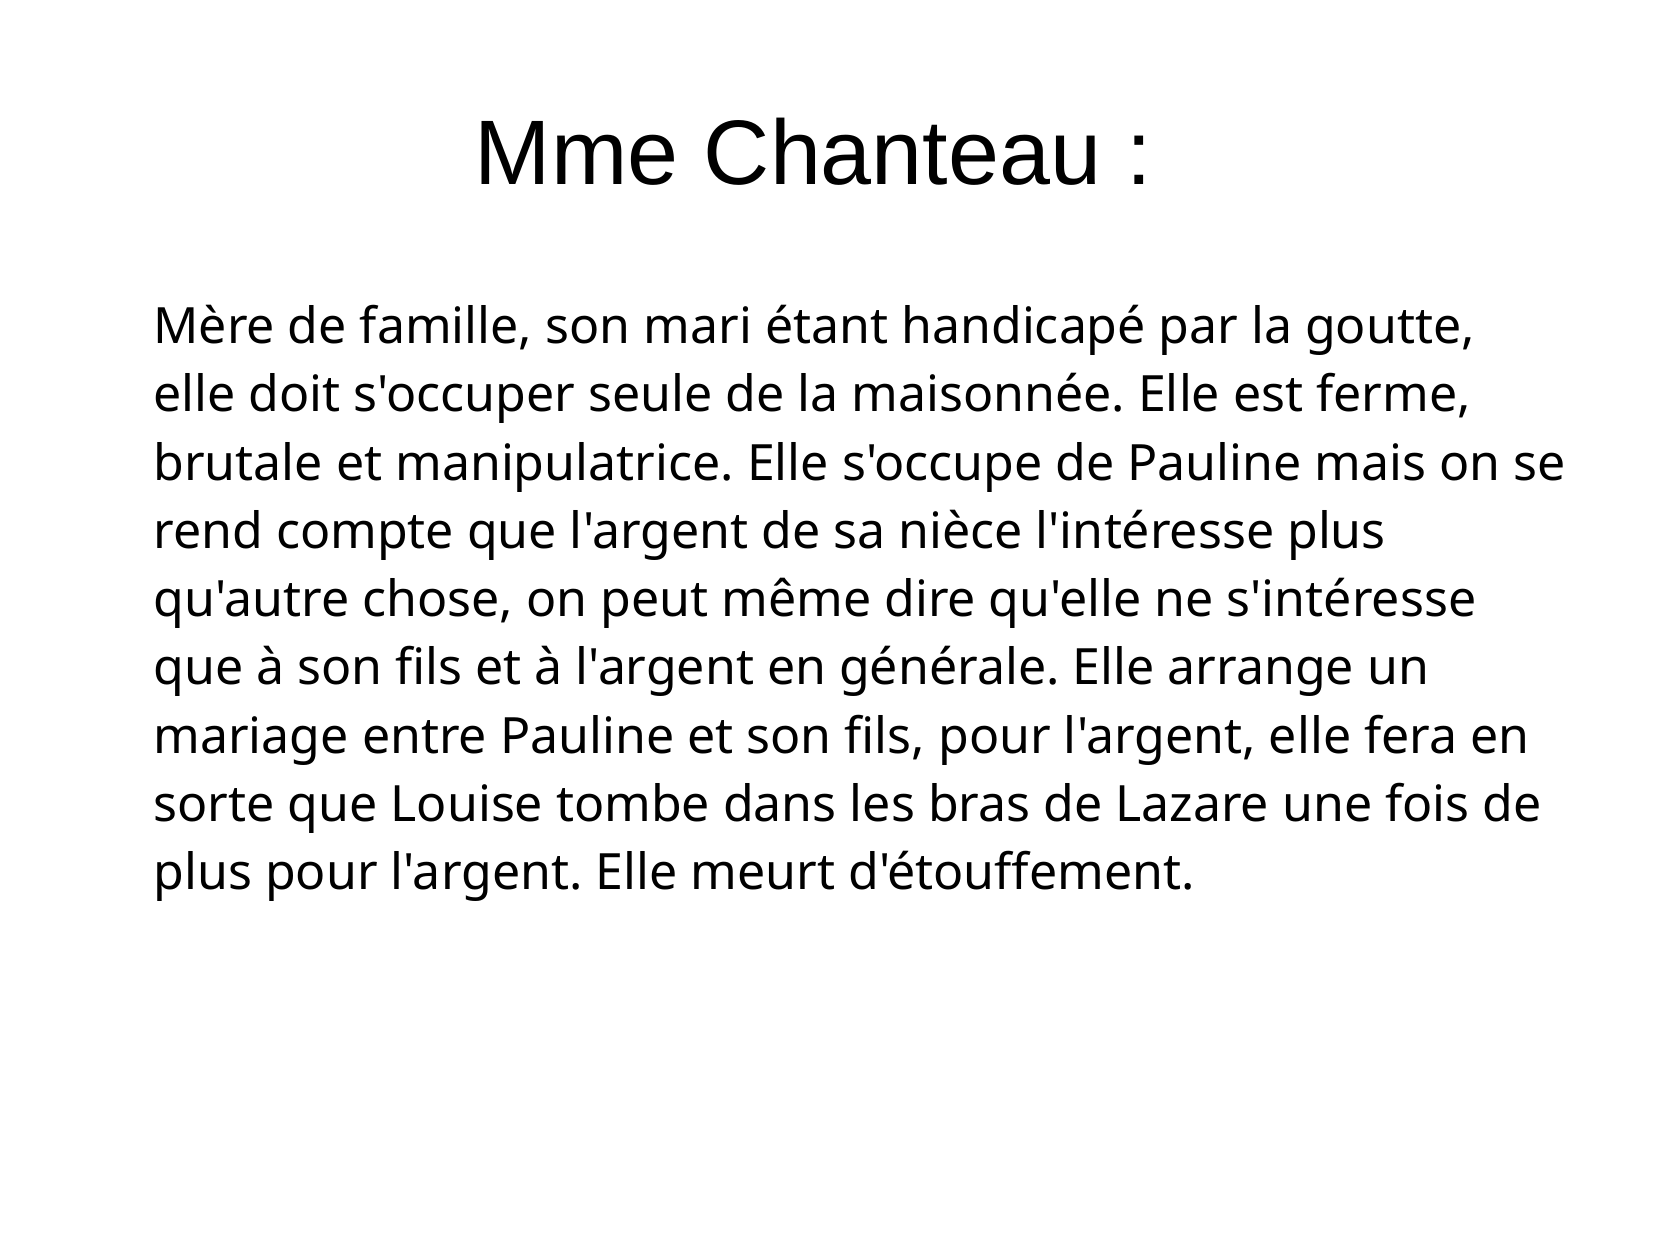

# Mme Chanteau :
Mère de famille, son mari étant handicapé par la goutte, elle doit s'occuper seule de la maisonnée. Elle est ferme, brutale et manipulatrice. Elle s'occupe de Pauline mais on se rend compte que l'argent de sa nièce l'intéresse plus qu'autre chose, on peut même dire qu'elle ne s'intéresse que à son fils et à l'argent en générale. Elle arrange un mariage entre Pauline et son fils, pour l'argent, elle fera en sorte que Louise tombe dans les bras de Lazare une fois de plus pour l'argent. Elle meurt d'étouffement.